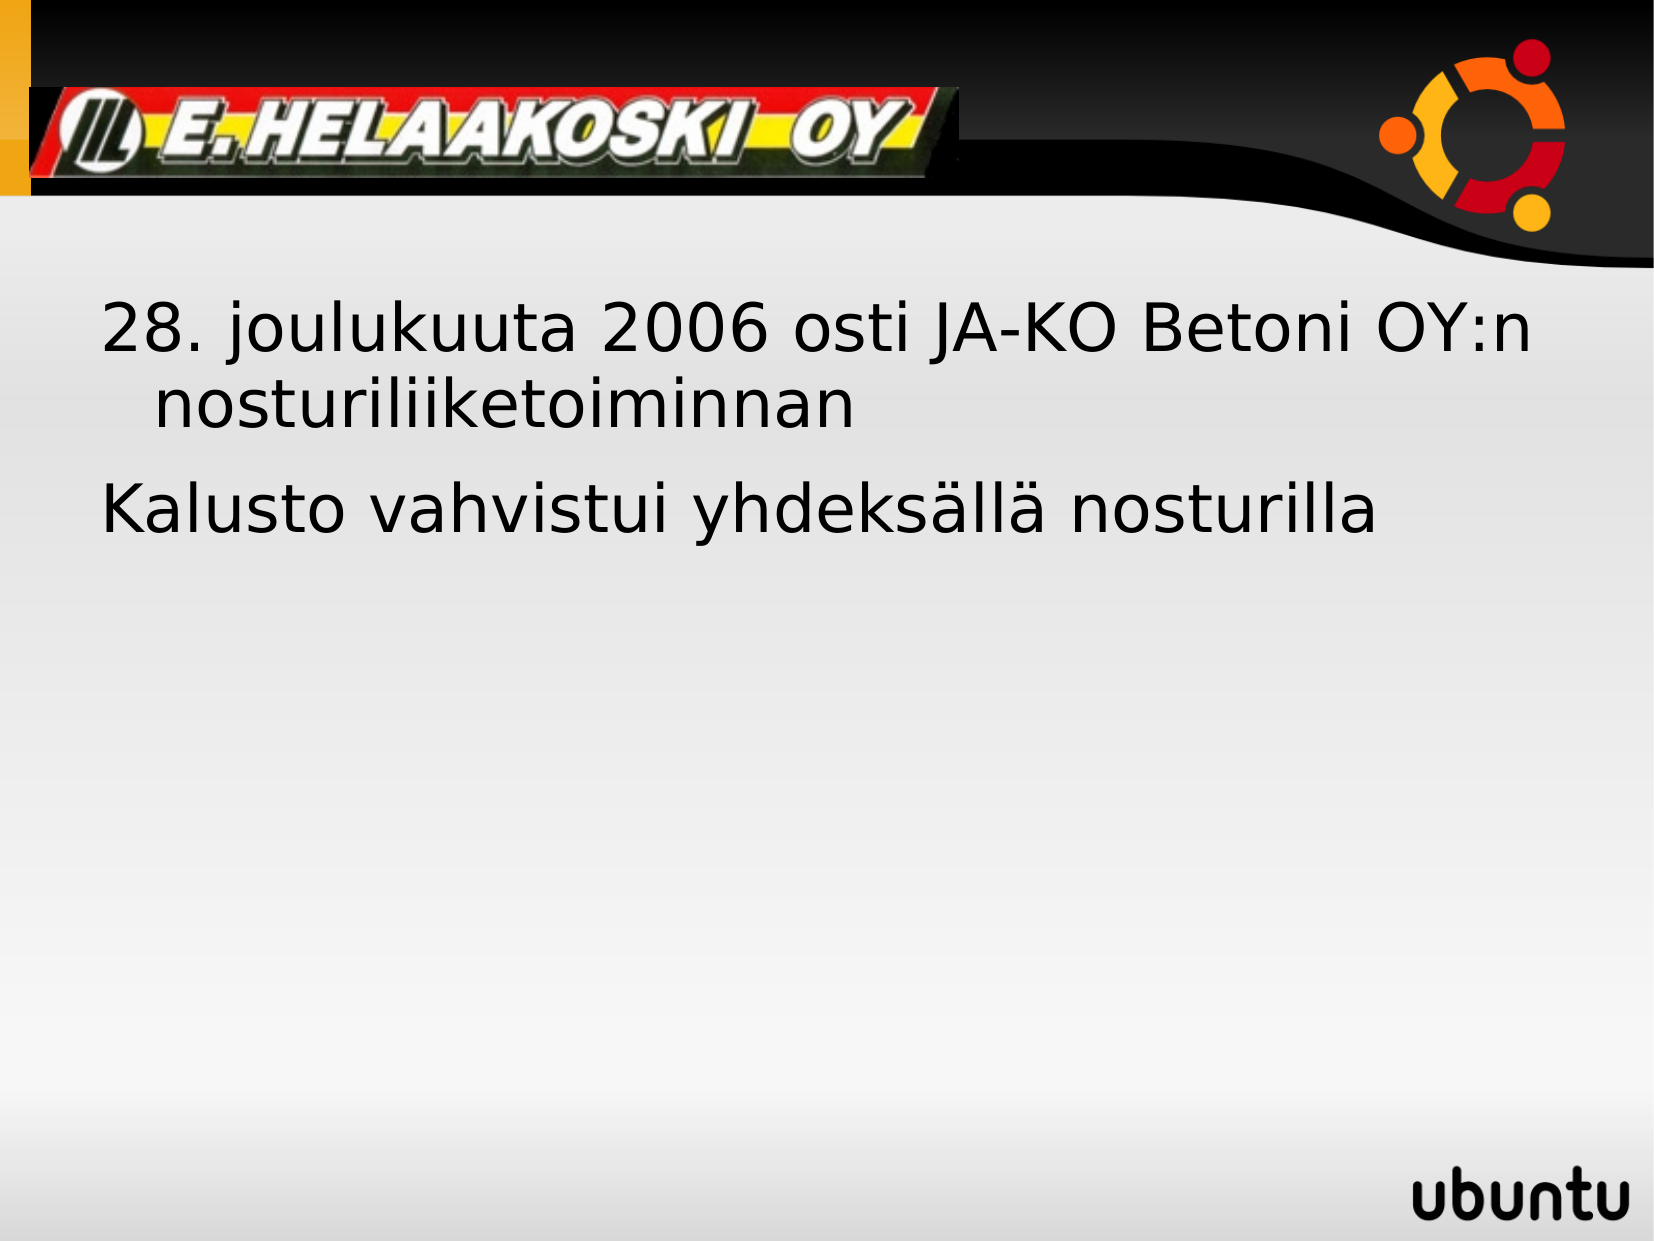

# 28. joulukuuta 2006 osti JA-KO Betoni OY:n nosturiliiketoiminnan
Kalusto vahvistui yhdeksällä nosturilla